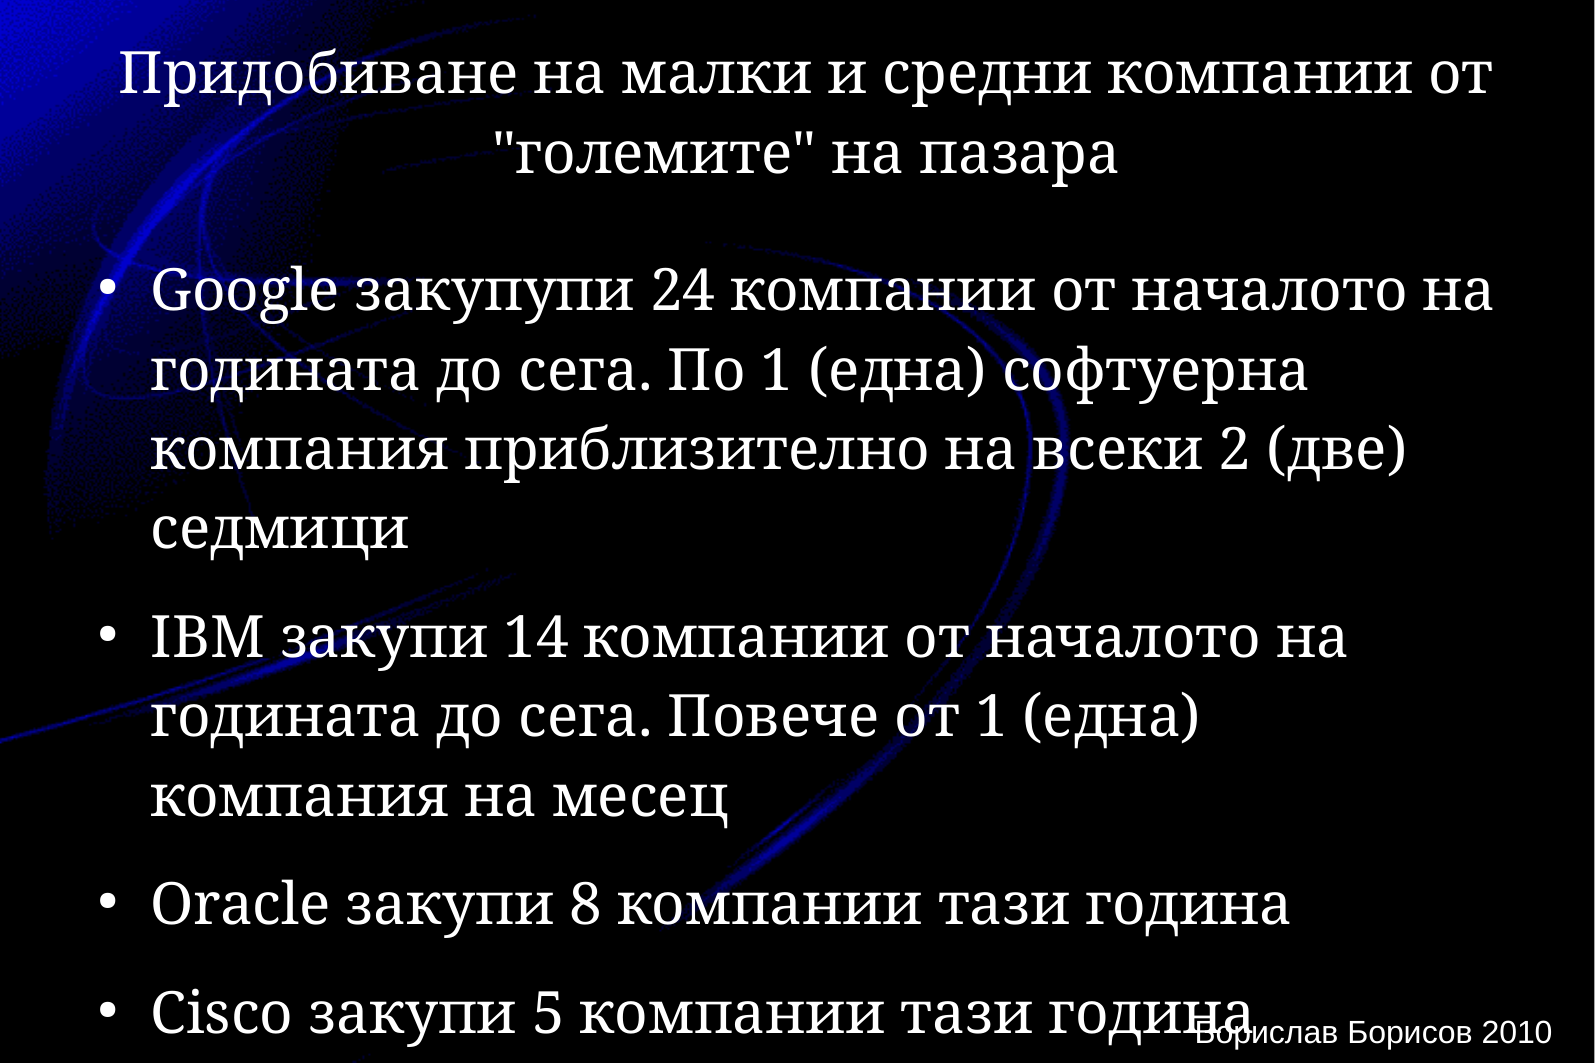

# Придобиване на малки и средни компании от "големите" на пазара
Google закупупи 24 компании от началото на годината до сега. По 1 (една) софтуерна компания приблизително на всеки 2 (две) седмици
IBM закупи 14 компании от началото на годината до сега. Повече от 1 (една) компания на месец
Oracle закупи 8 компании тази година
Cisco закупи 5 компании тази година
Microsoft нямат закупена компания през 2010 г.
Борислав Борисов 2010